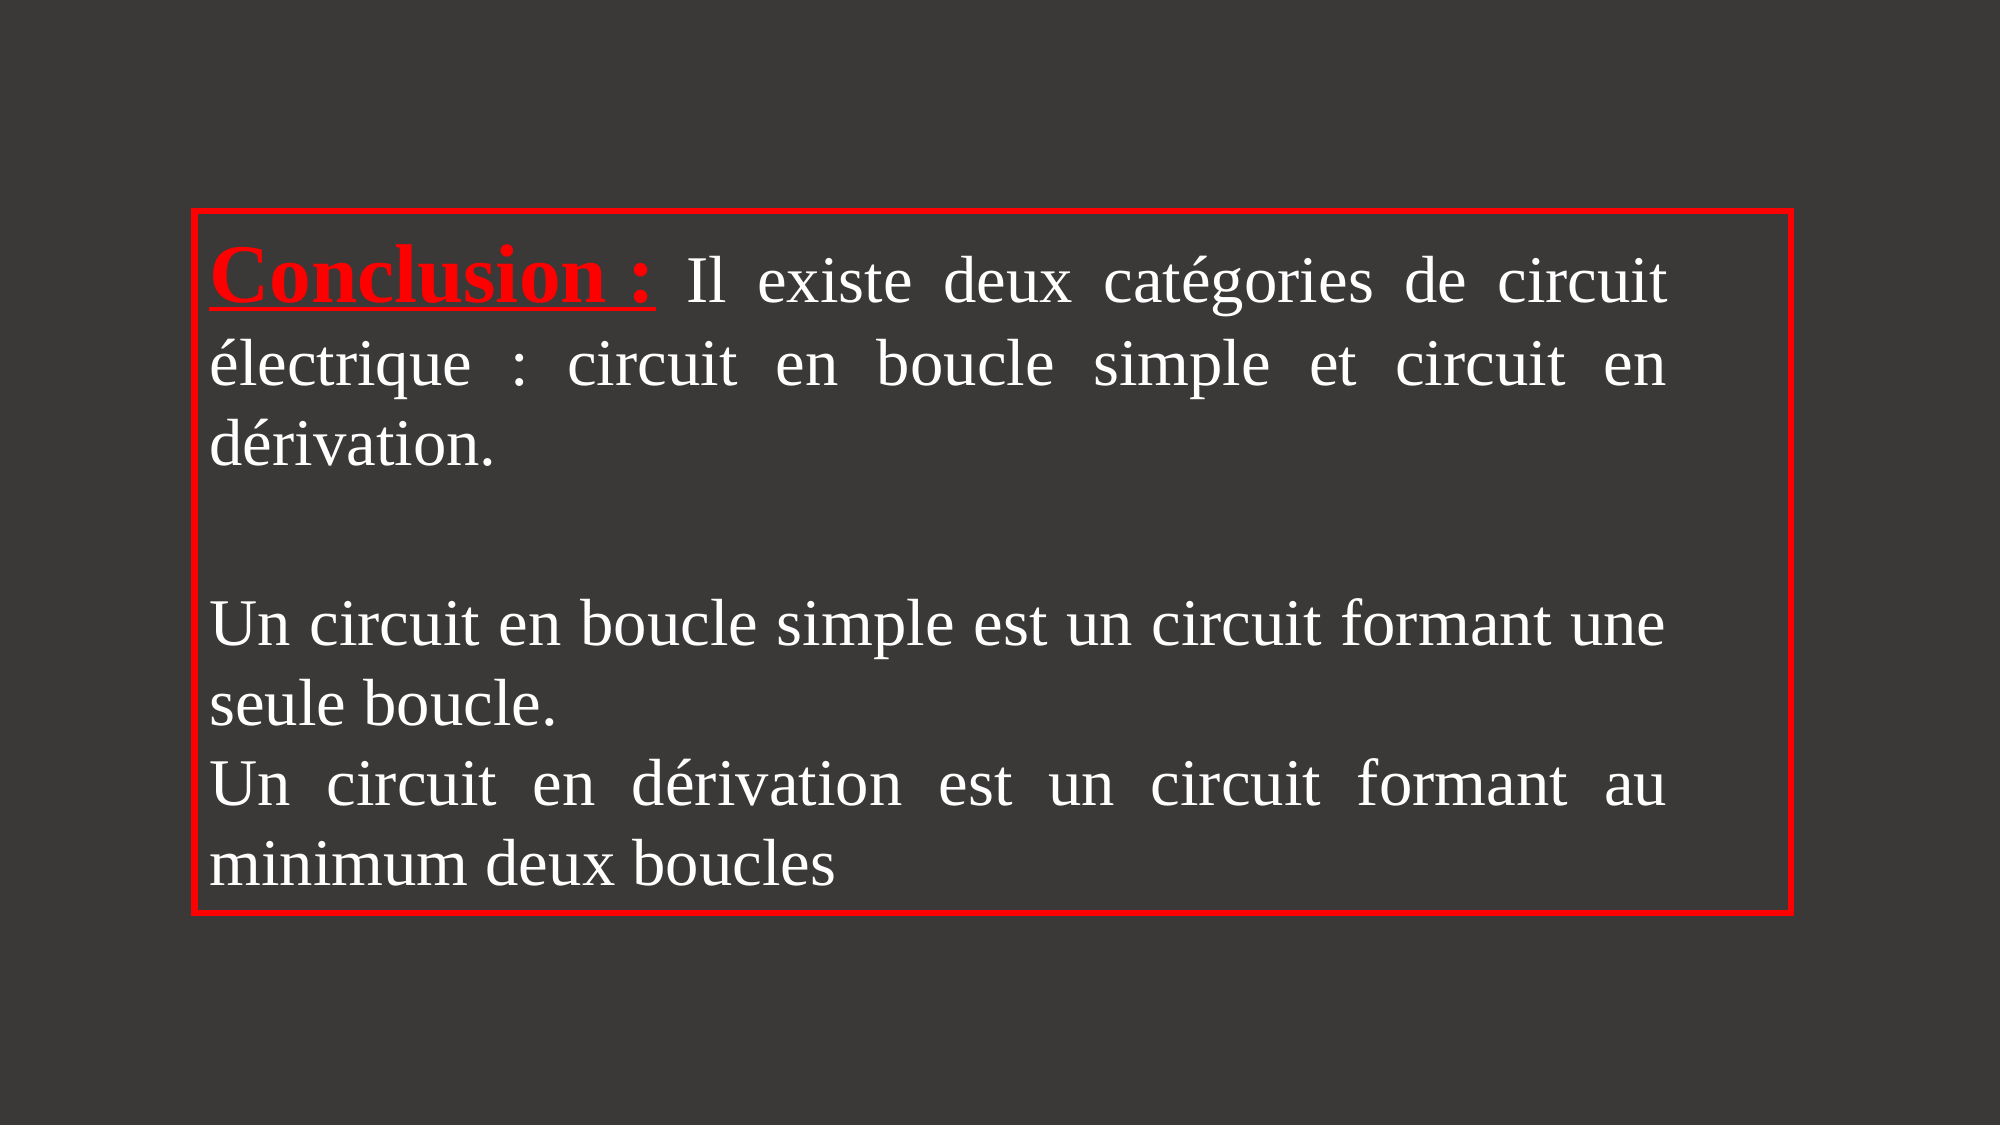

Conclusion : Il existe deux catégories de circuit électrique : circuit en boucle simple et circuit en dérivation.
Un circuit en boucle simple est un circuit formant une seule boucle.
Un circuit en dérivation est un circuit formant au minimum deux boucles